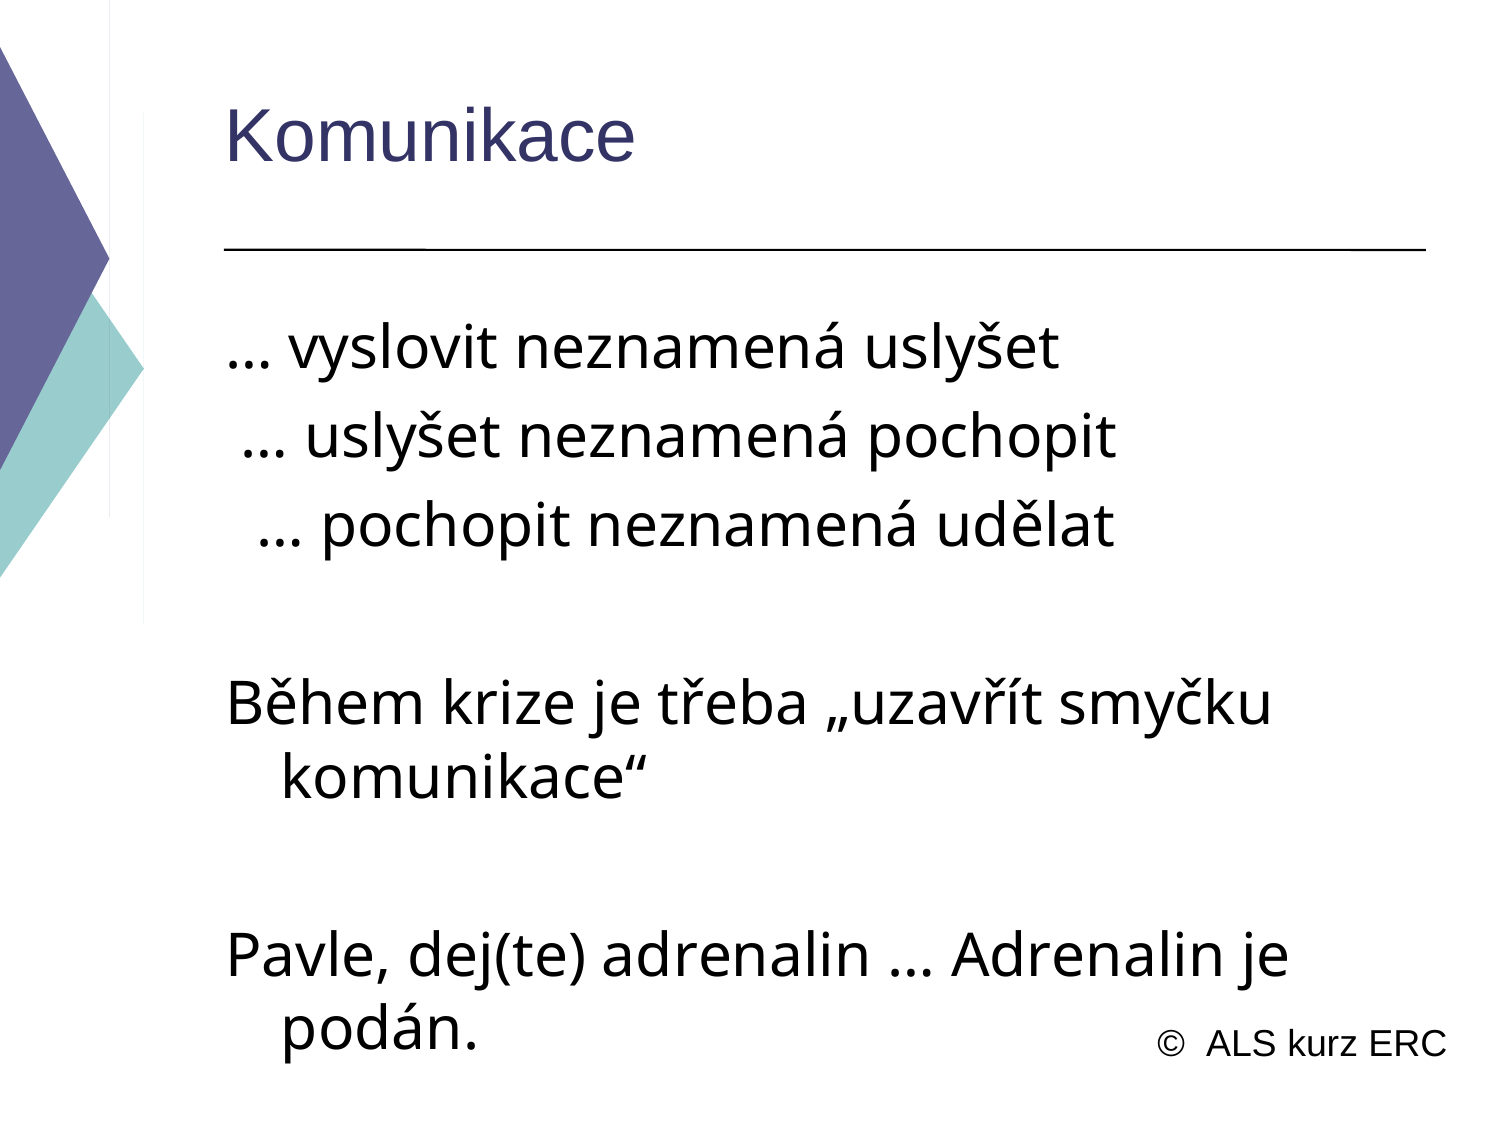

# Komunikace
… vyslovit neznamená uslyšet
 … uslyšet neznamená pochopit
 … pochopit neznamená udělat
Během krize je třeba „uzavřít smyčku komunikace“
Pavle, dej(te) adrenalin … Adrenalin je podán.
© ALS kurz ERC